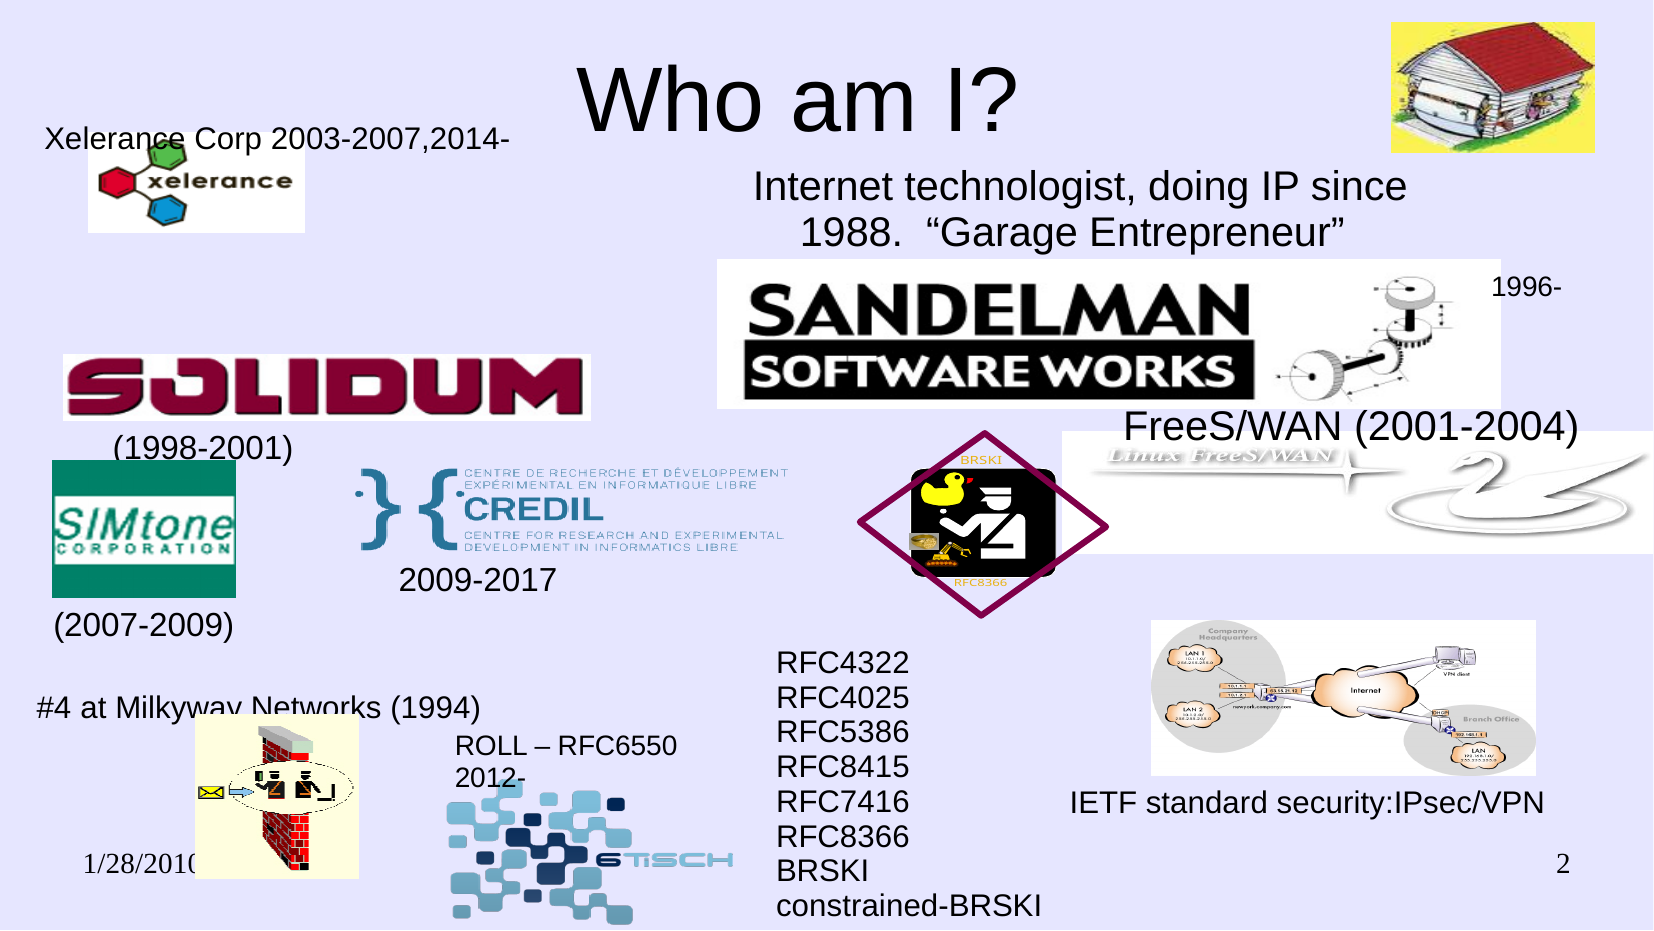

# Who am I?
Xelerance Corp 2003-2007,2014-
Internet technologist, doing IP since 1988. “Garage Entrepreneur”
1996-
FreeS/WAN (2001-2004)
(1998-2001)
2009-2017
(2007-2009)
RFC4322
RFC4025
RFC5386
RFC8415
RFC7416
RFC8366
BRSKI
constrained-BRSKI
#4 at Milkyway Networks (1994)
ROLL – RFC6550
2012-
IETF standard security:IPsec/VPN
1/28/2010
2